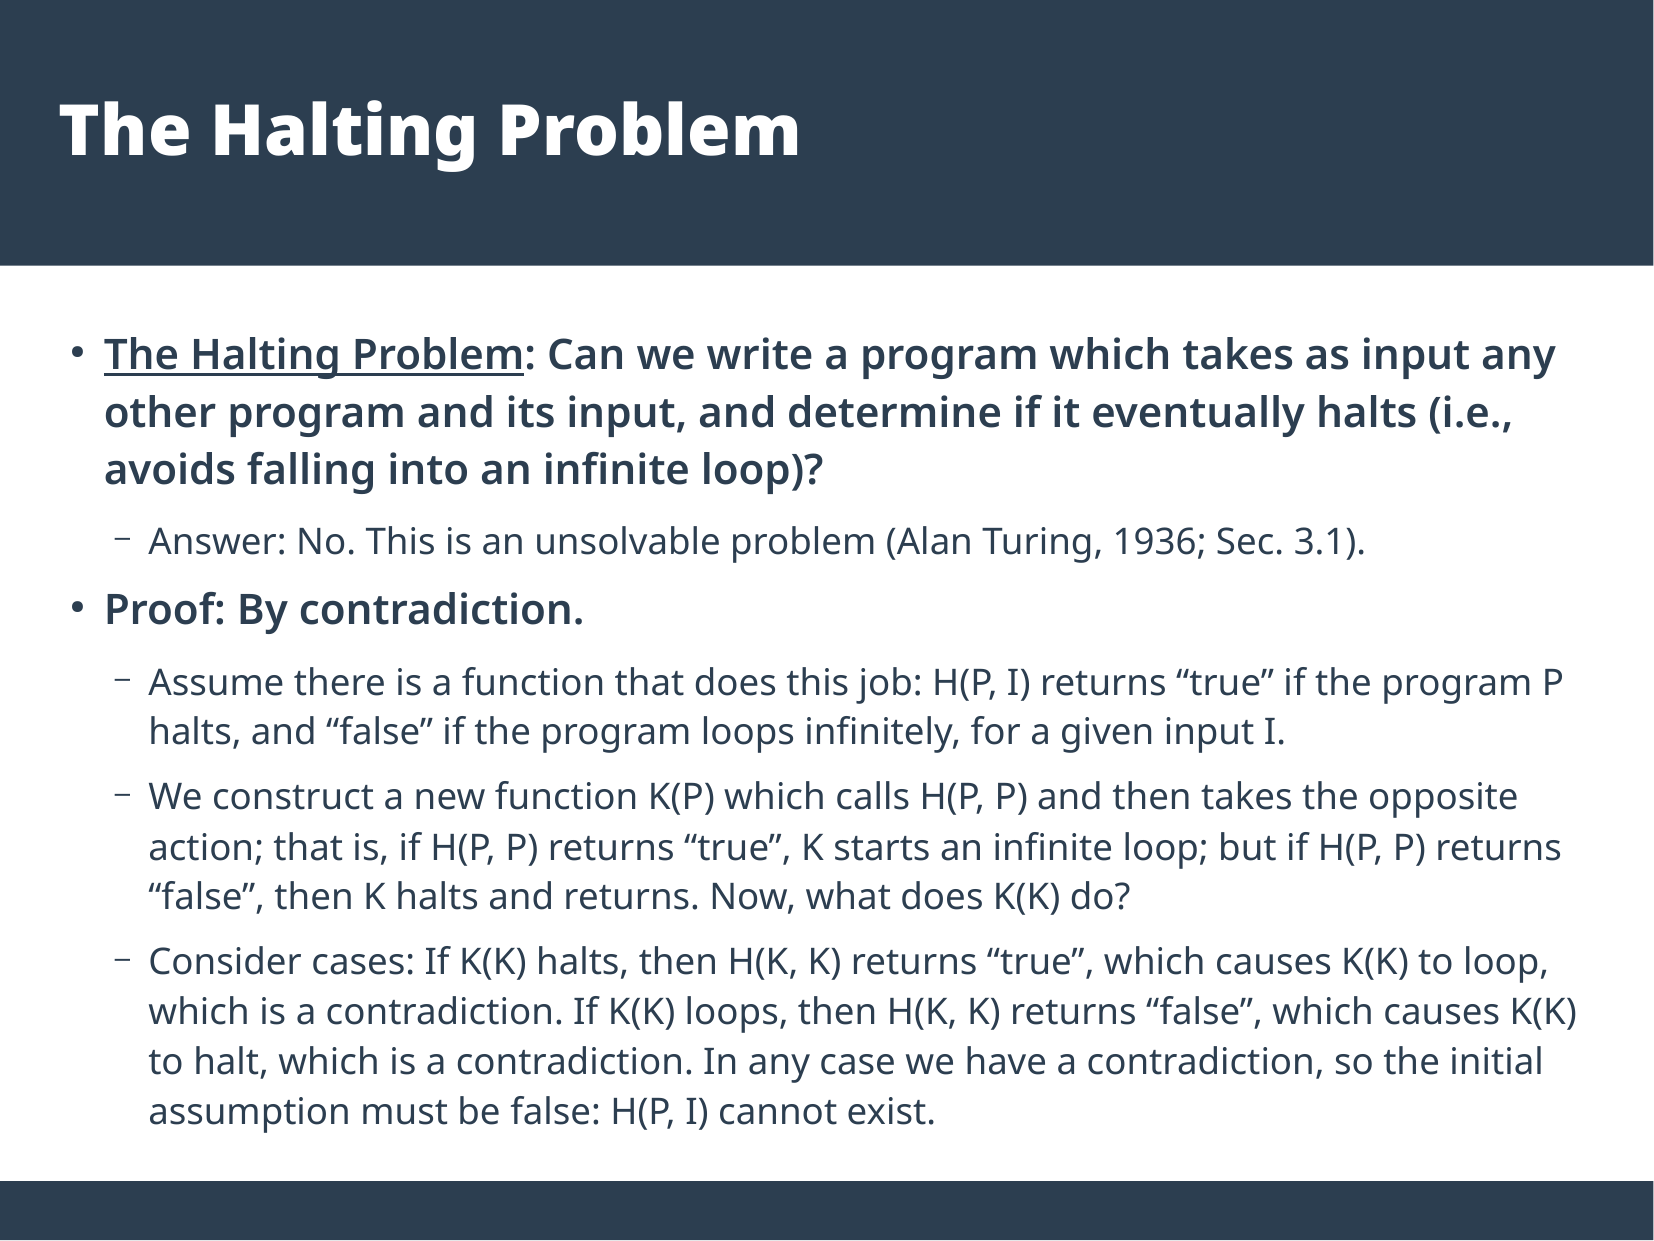

# The Halting Problem
The Halting Problem: Can we write a program which takes as input any other program and its input, and determine if it eventually halts (i.e., avoids falling into an infinite loop)?
Answer: No. This is an unsolvable problem (Alan Turing, 1936; Sec. 3.1).
Proof: By contradiction.
Assume there is a function that does this job: H(P, I) returns “true” if the program P halts, and “false” if the program loops infinitely, for a given input I.
We construct a new function K(P) which calls H(P, P) and then takes the opposite action; that is, if H(P, P) returns “true”, K starts an infinite loop; but if H(P, P) returns “false”, then K halts and returns. Now, what does K(K) do?
Consider cases: If K(K) halts, then H(K, K) returns “true”, which causes K(K) to loop, which is a contradiction. If K(K) loops, then H(K, K) returns “false”, which causes K(K) to halt, which is a contradiction. In any case we have a contradiction, so the initial assumption must be false: H(P, I) cannot exist.